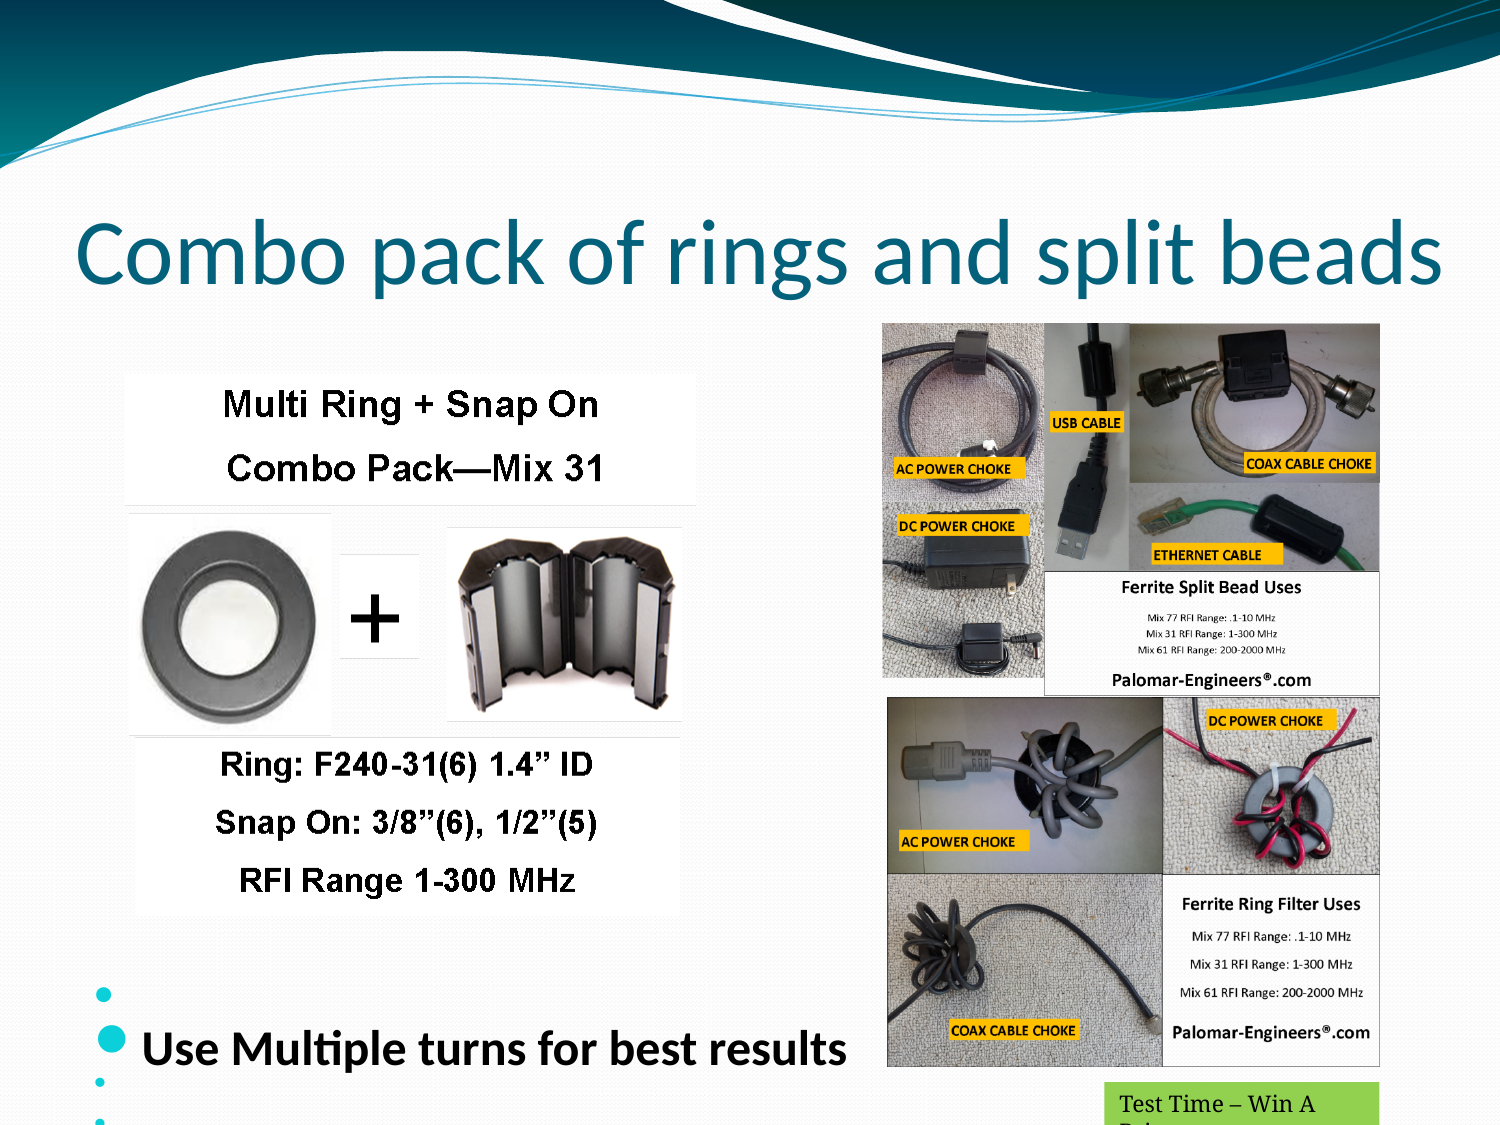

# Combo pack of rings and split beads
Use Multiple turns for best results
Test Time – Win A Prize